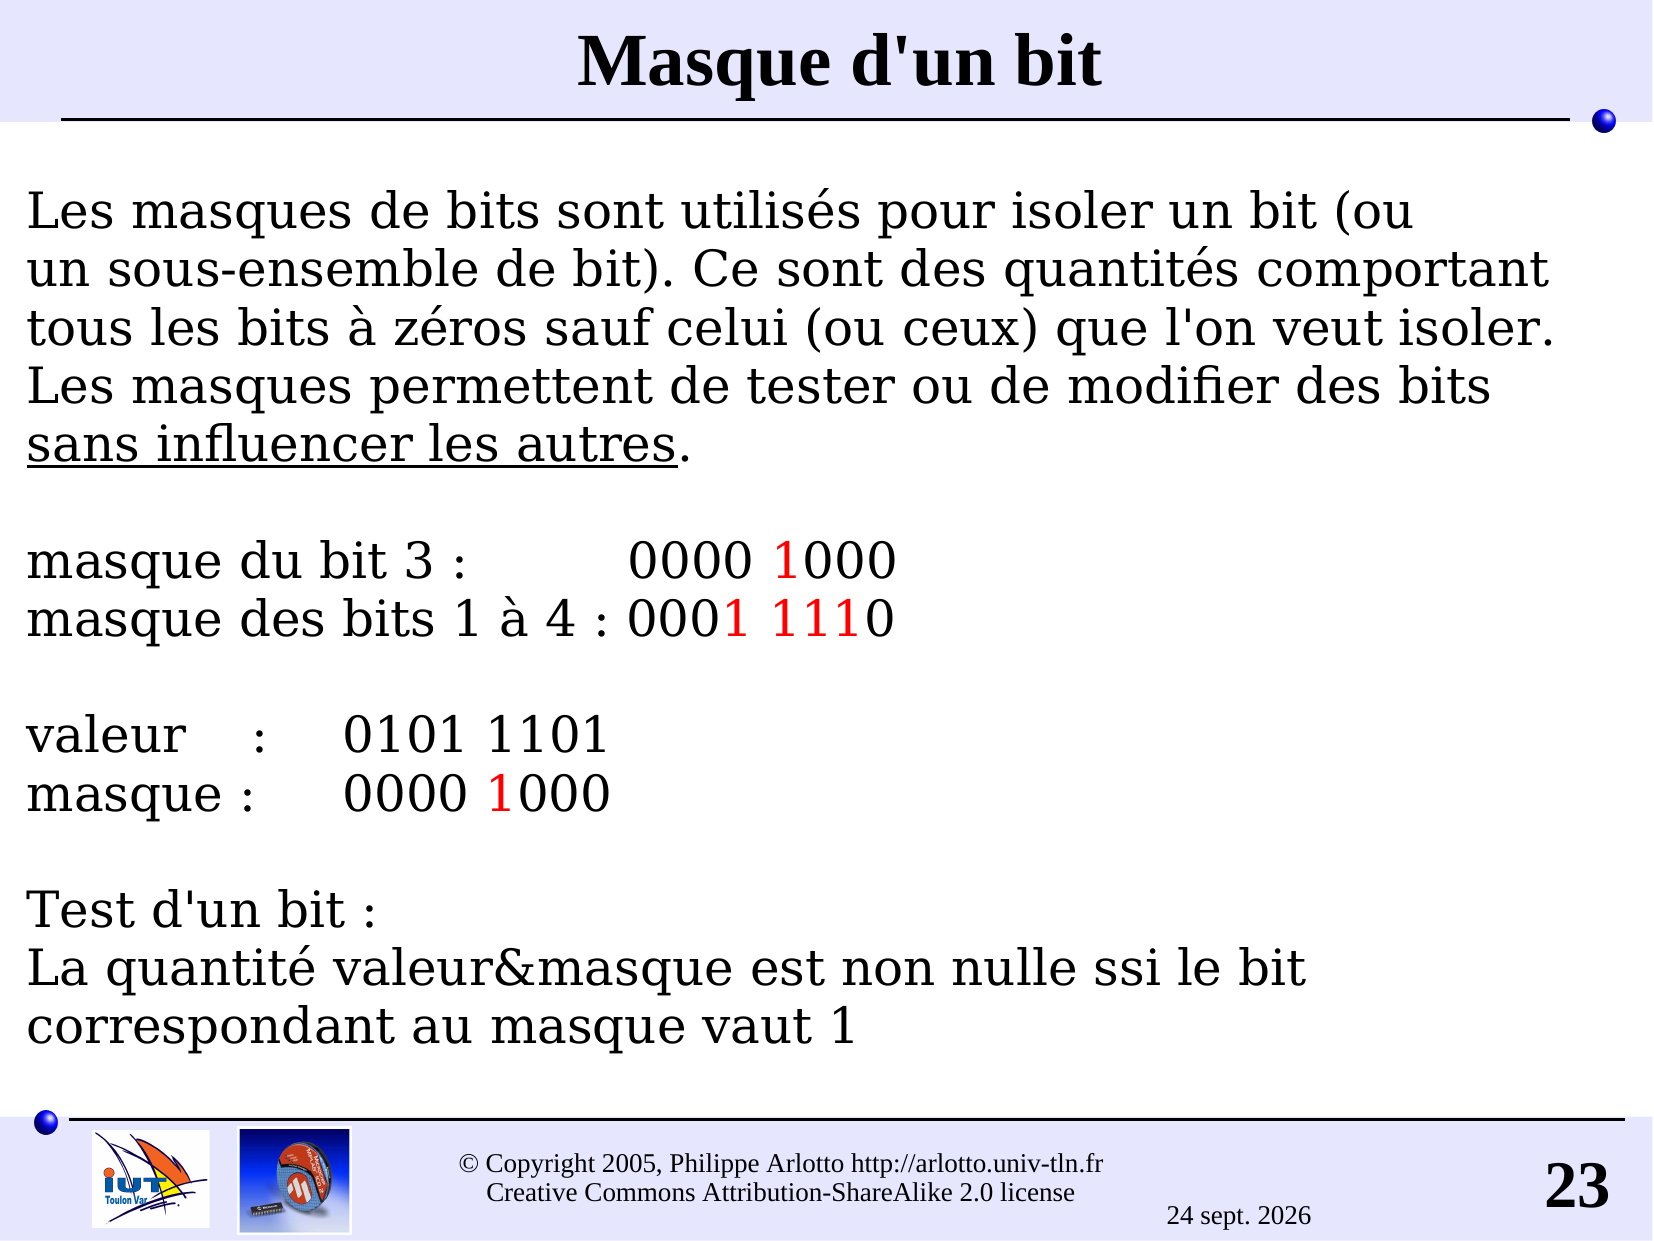

# Masque d'un bit
Les masques de bits sont utilisés pour isoler un bit (ou
un sous-ensemble de bit). Ce sont des quantités comportant
tous les bits à zéros sauf celui (ou ceux) que l'on veut isoler.
Les masques permettent de tester ou de modifier des bits
sans influencer les autres.
masque du bit 3 : 0000 1000
masque des bits 1 à 4 : 0001 1110
valeur 	:	 0101 1101
masque :	 0000 1000
Test d'un bit :
La quantité valeur&masque est non nulle ssi le bit
correspondant au masque vaut 1